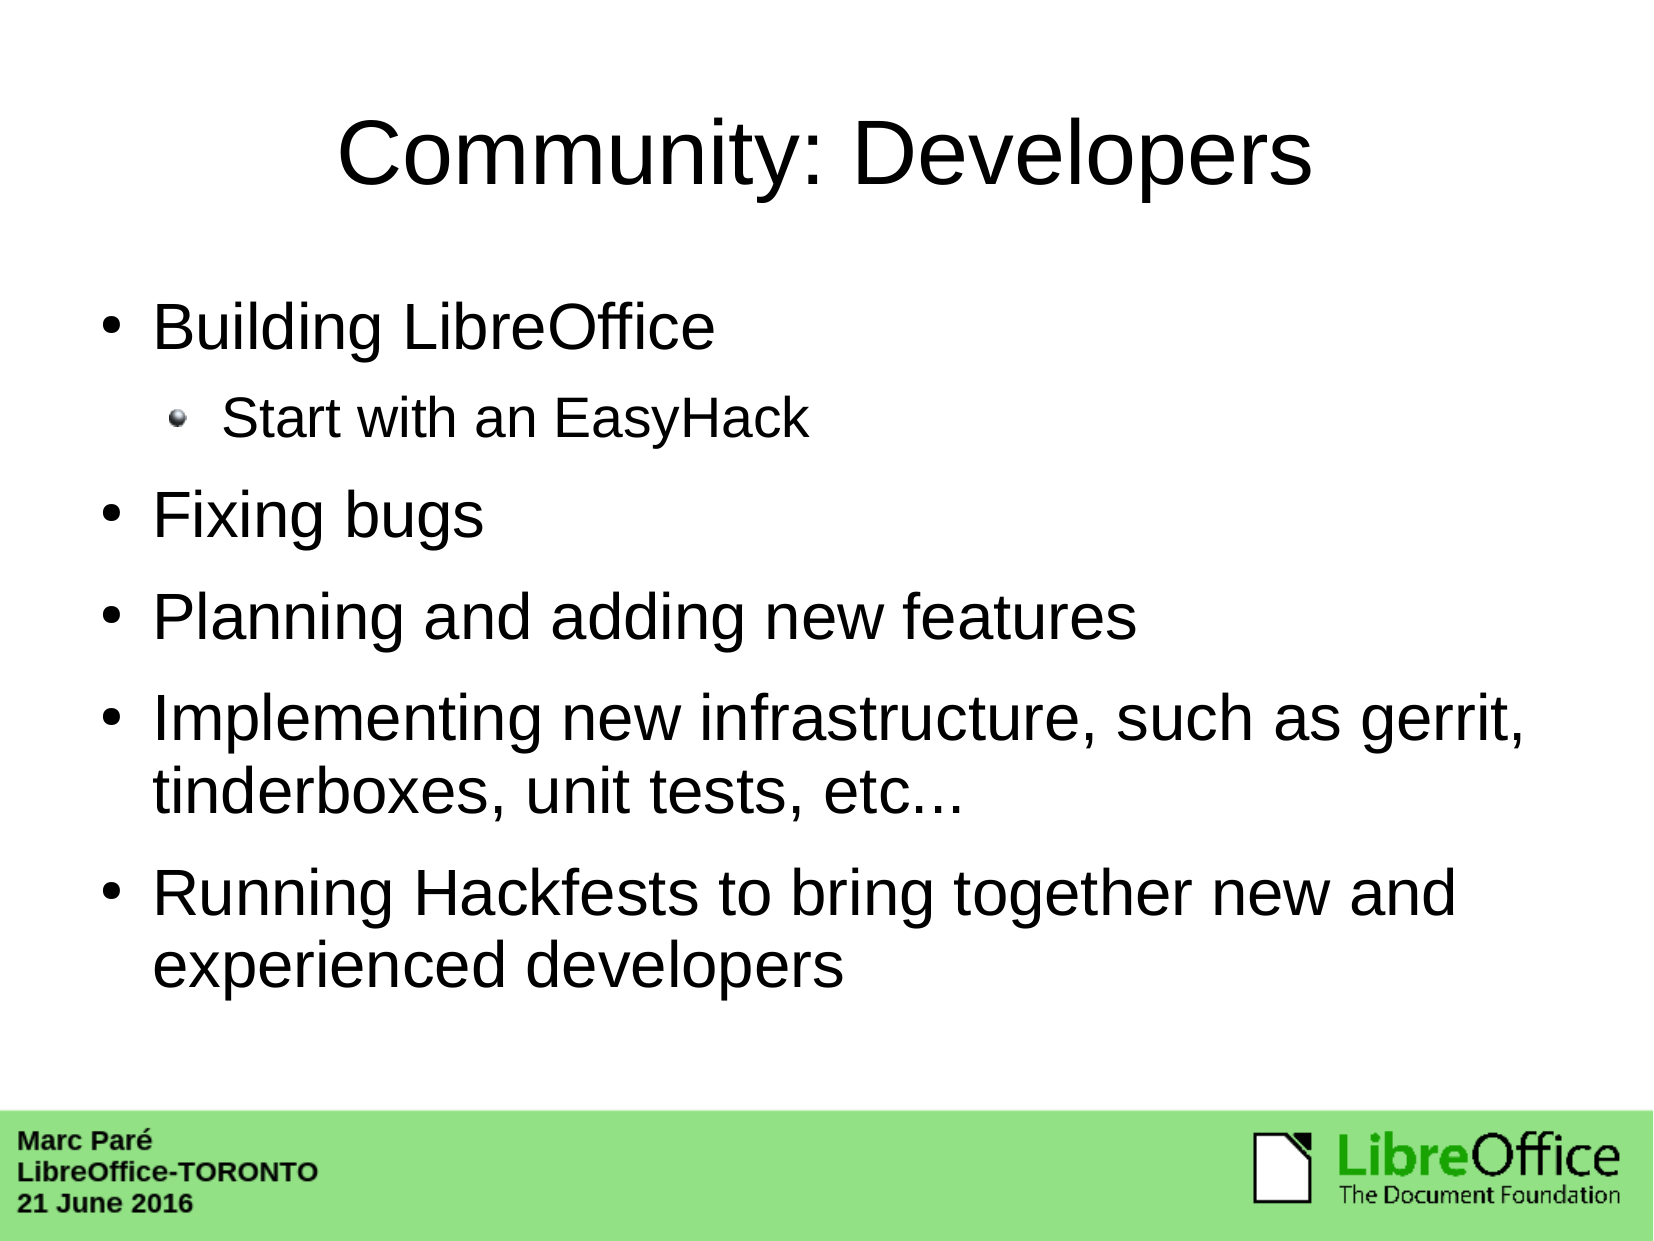

# Community: Developers
Building LibreOffice
Start with an EasyHack
Fixing bugs
Planning and adding new features
Implementing new infrastructure, such as gerrit, tinderboxes, unit tests, etc...
Running Hackfests to bring together new and experienced developers